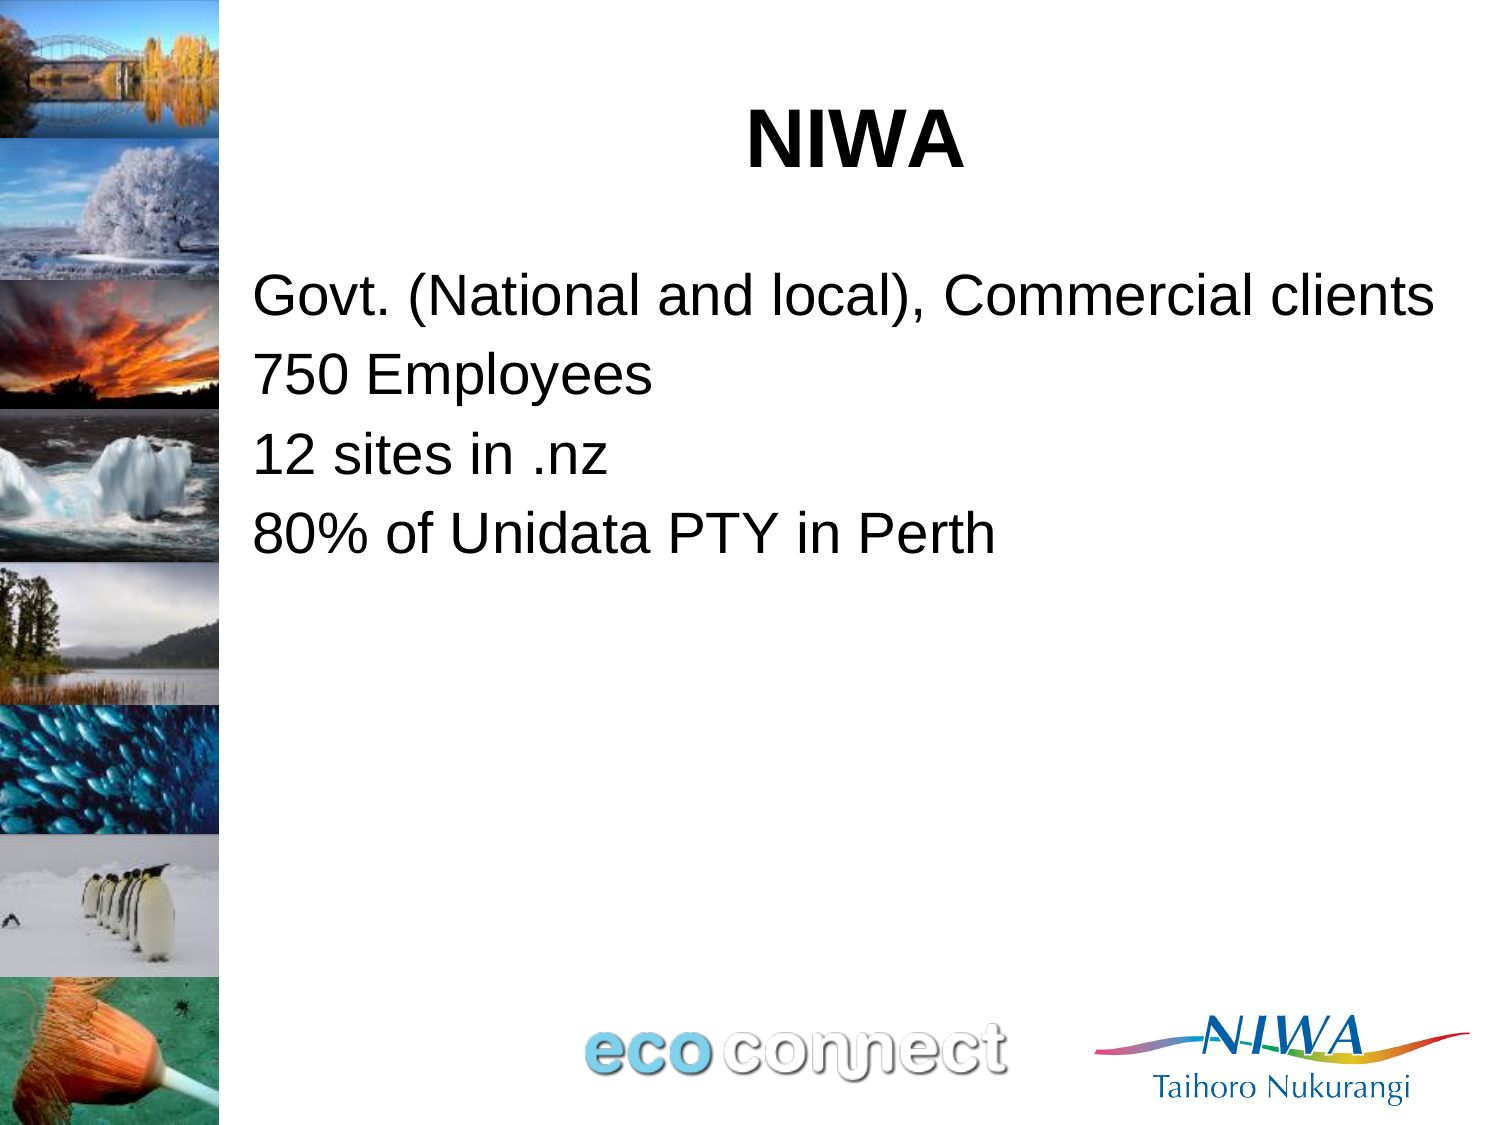

# NIWA
Govt. (National and local), Commercial clients
750 Employees
12 sites in .nz
80% of Unidata PTY in Perth